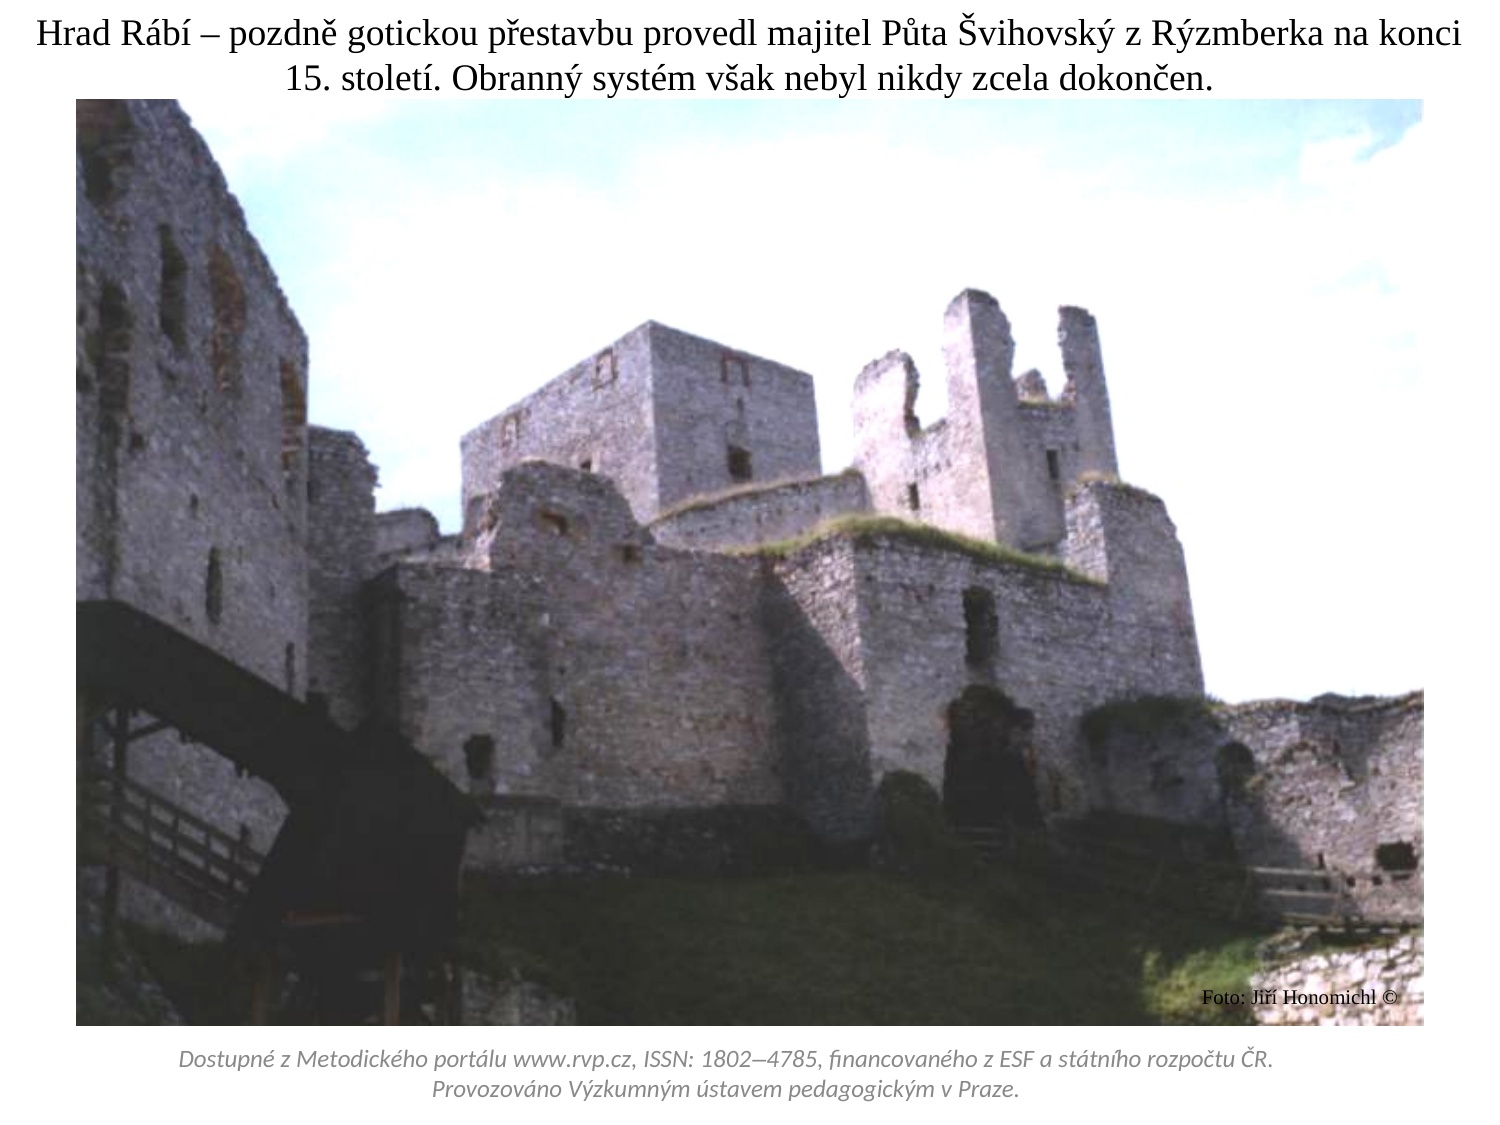

Hrad Rábí – pozdně gotickou přestavbu provedl majitel Půta Švihovský z Rýzmberka na konci 15. století. Obranný systém však nebyl nikdy zcela dokončen.
Foto: Jiří Honomichl ©
Dostupné z Metodického portálu www.rvp.cz, ISSN: 1802–4785, financovaného z ESF a státního rozpočtu ČR. Provozováno Výzkumným ústavem pedagogickým v Praze.